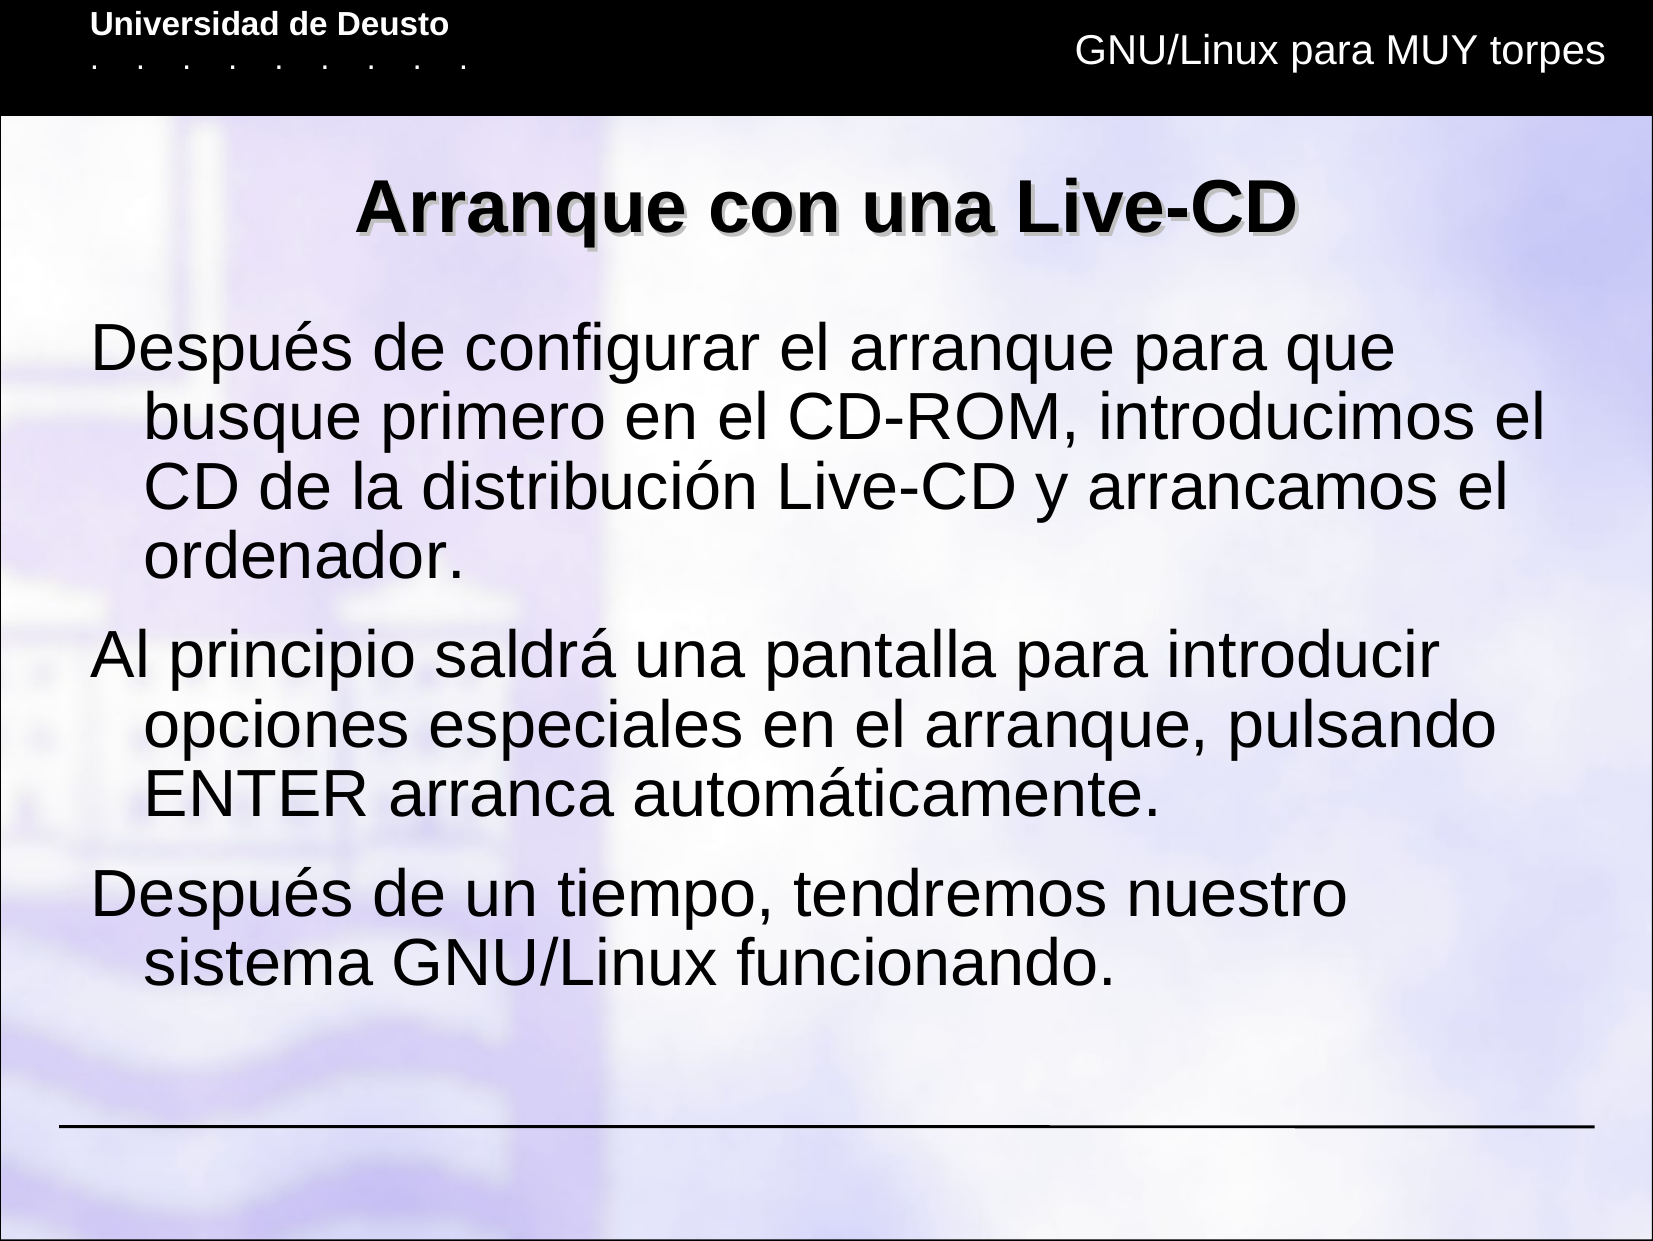

# Arranque con una Live-CD
Después de configurar el arranque para que busque primero en el CD-ROM, introducimos el CD de la distribución Live-CD y arrancamos el ordenador.
Al principio saldrá una pantalla para introducir opciones especiales en el arranque, pulsando ENTER arranca automáticamente.
Después de un tiempo, tendremos nuestro sistema GNU/Linux funcionando.